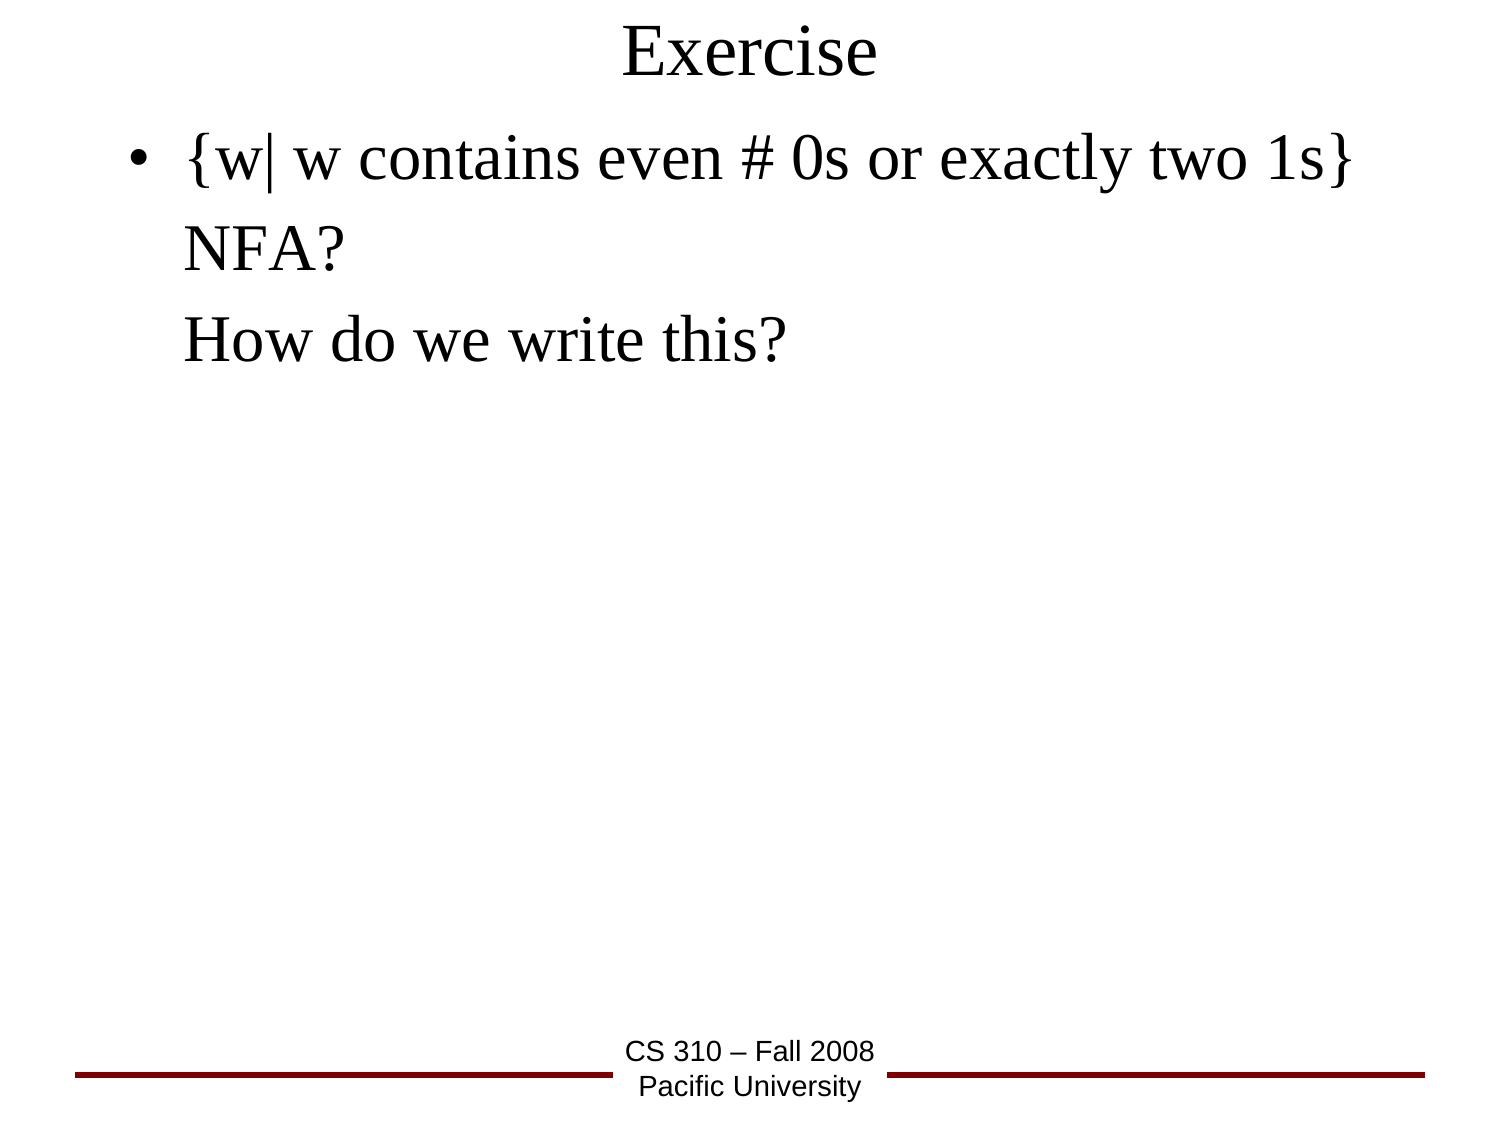

# Exercise
{w| w contains even # 0s or exactly two 1s}
	NFA?
	How do we write this?